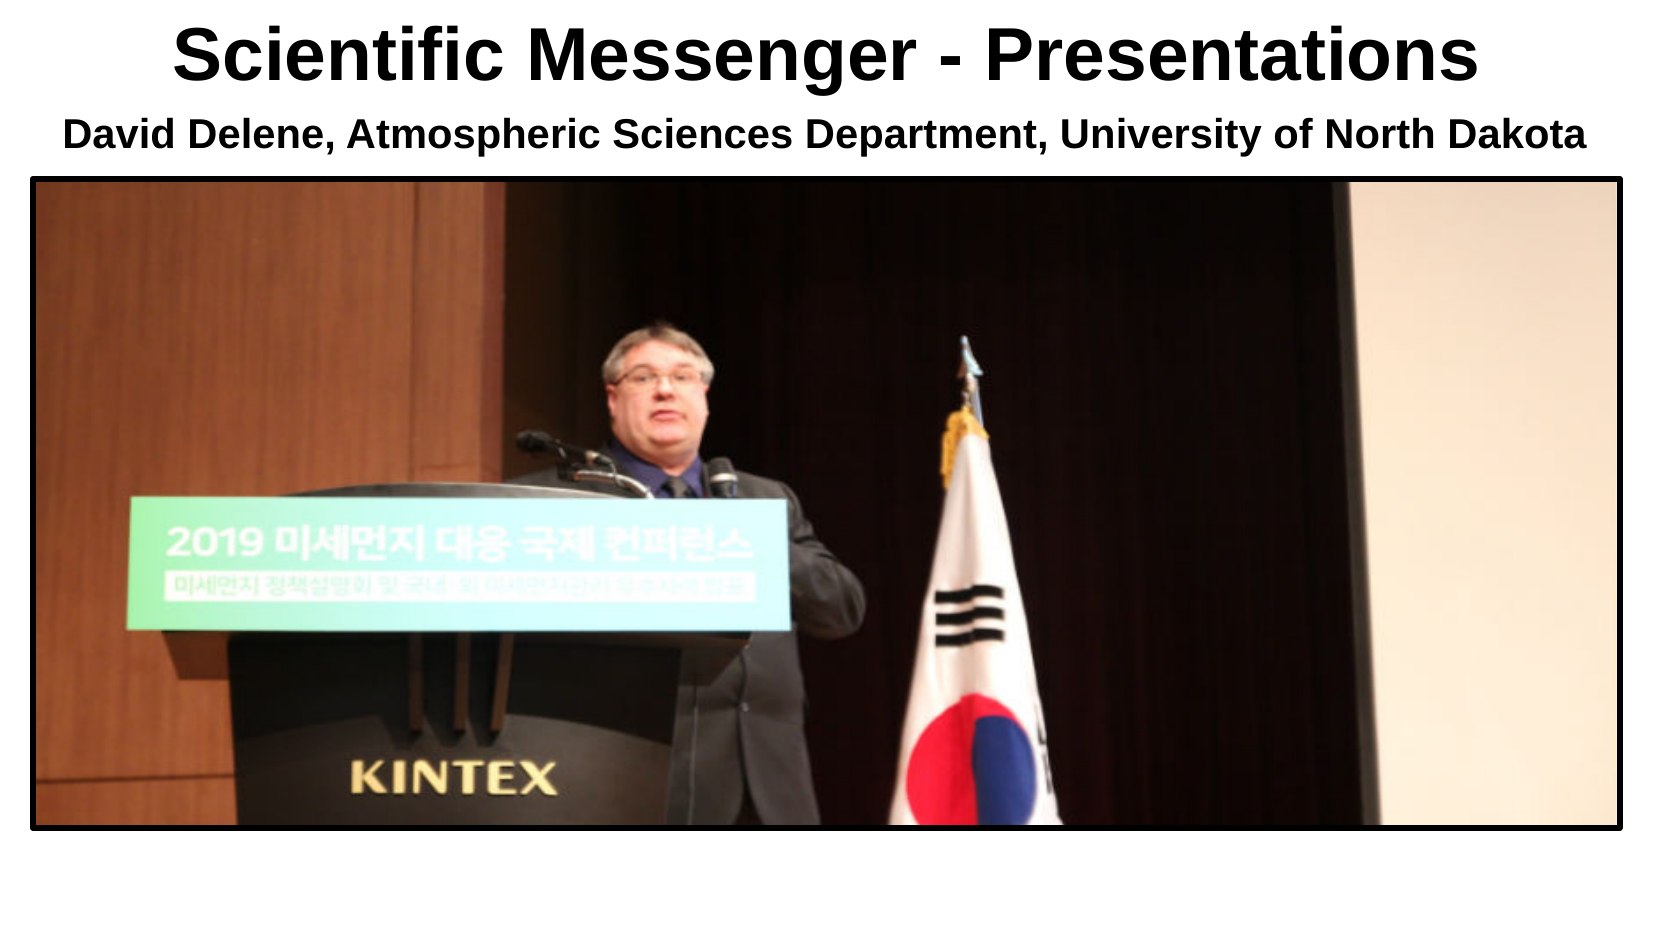

# Scientific Messenger - Presentations
David Delene, Atmospheric Sciences Department, University of North Dakota